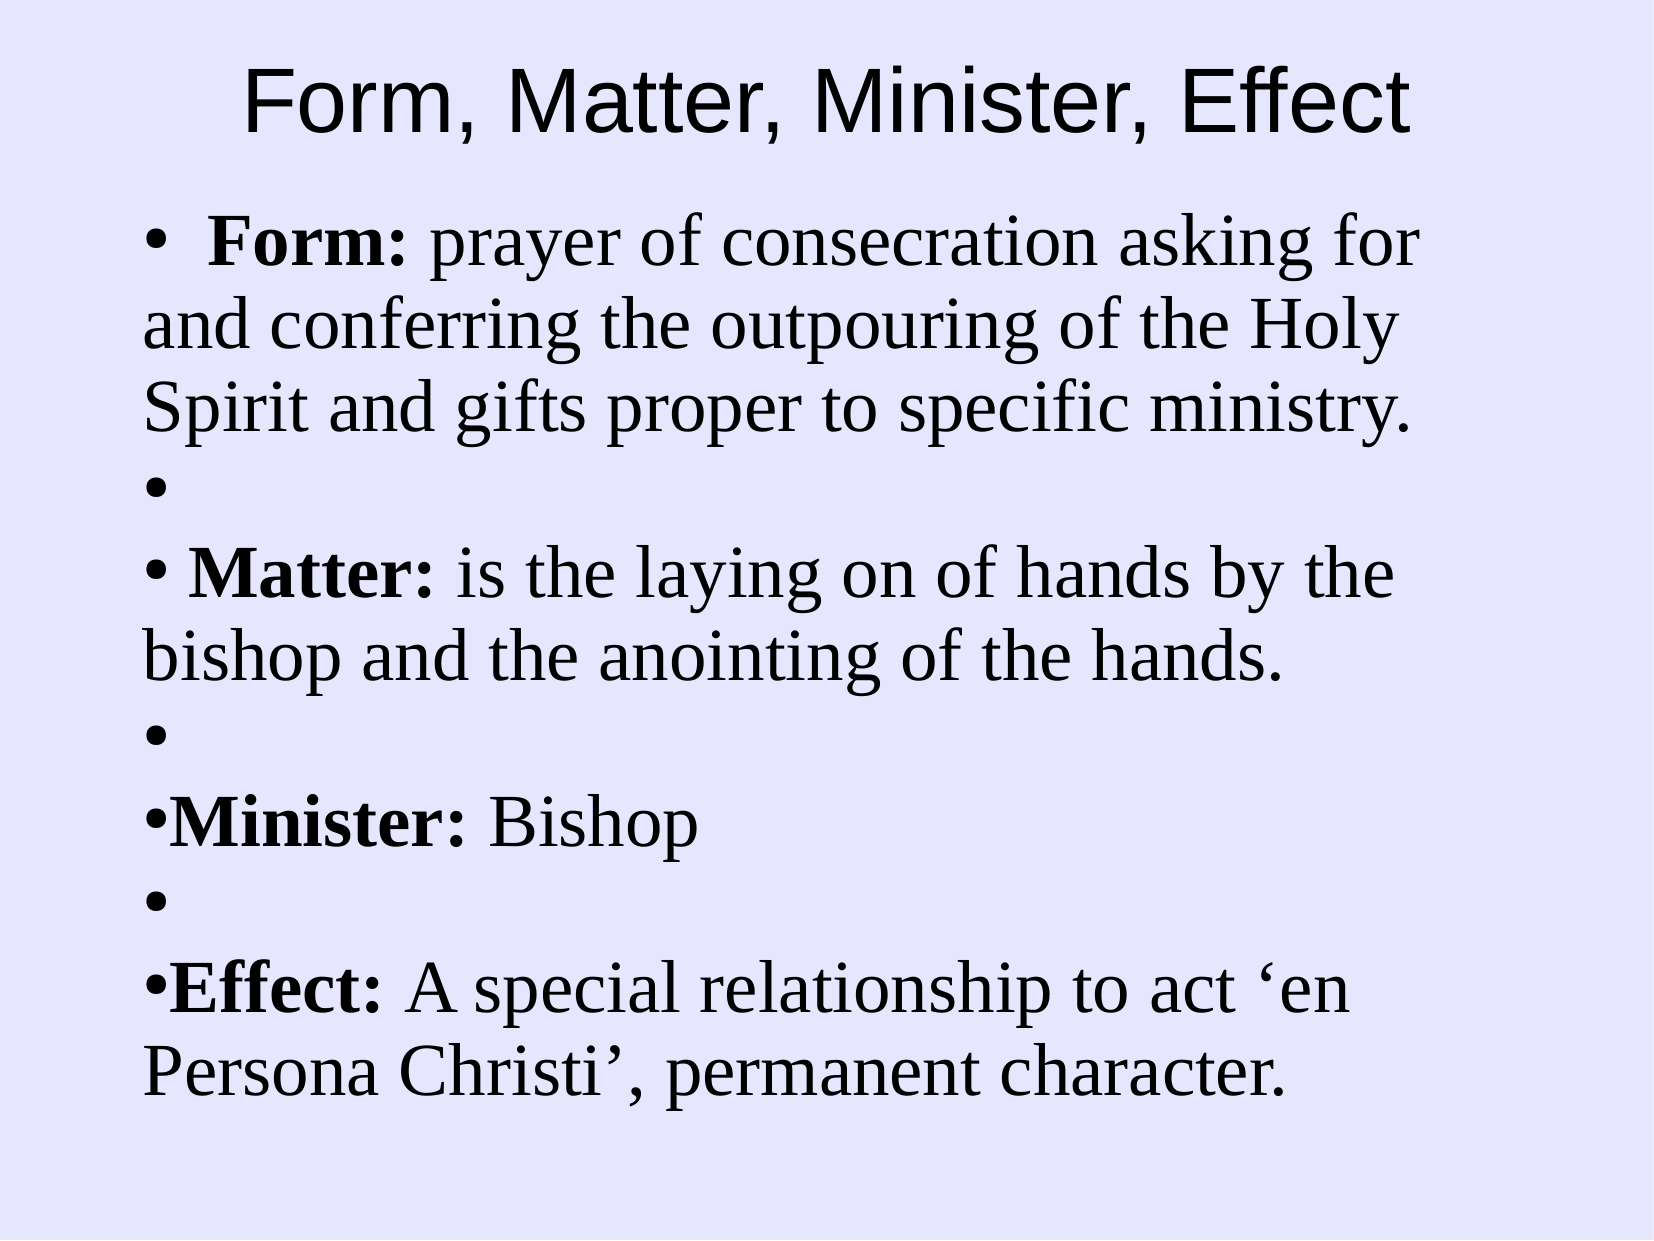

# Form, Matter, Minister, Effect
 Form: prayer of consecration asking for and conferring the outpouring of the Holy Spirit and gifts proper to specific ministry.
 Matter: is the laying on of hands by the bishop and the anointing of the hands.
Minister: Bishop
Effect: A special relationship to act ‘en Persona Christi’, permanent character.